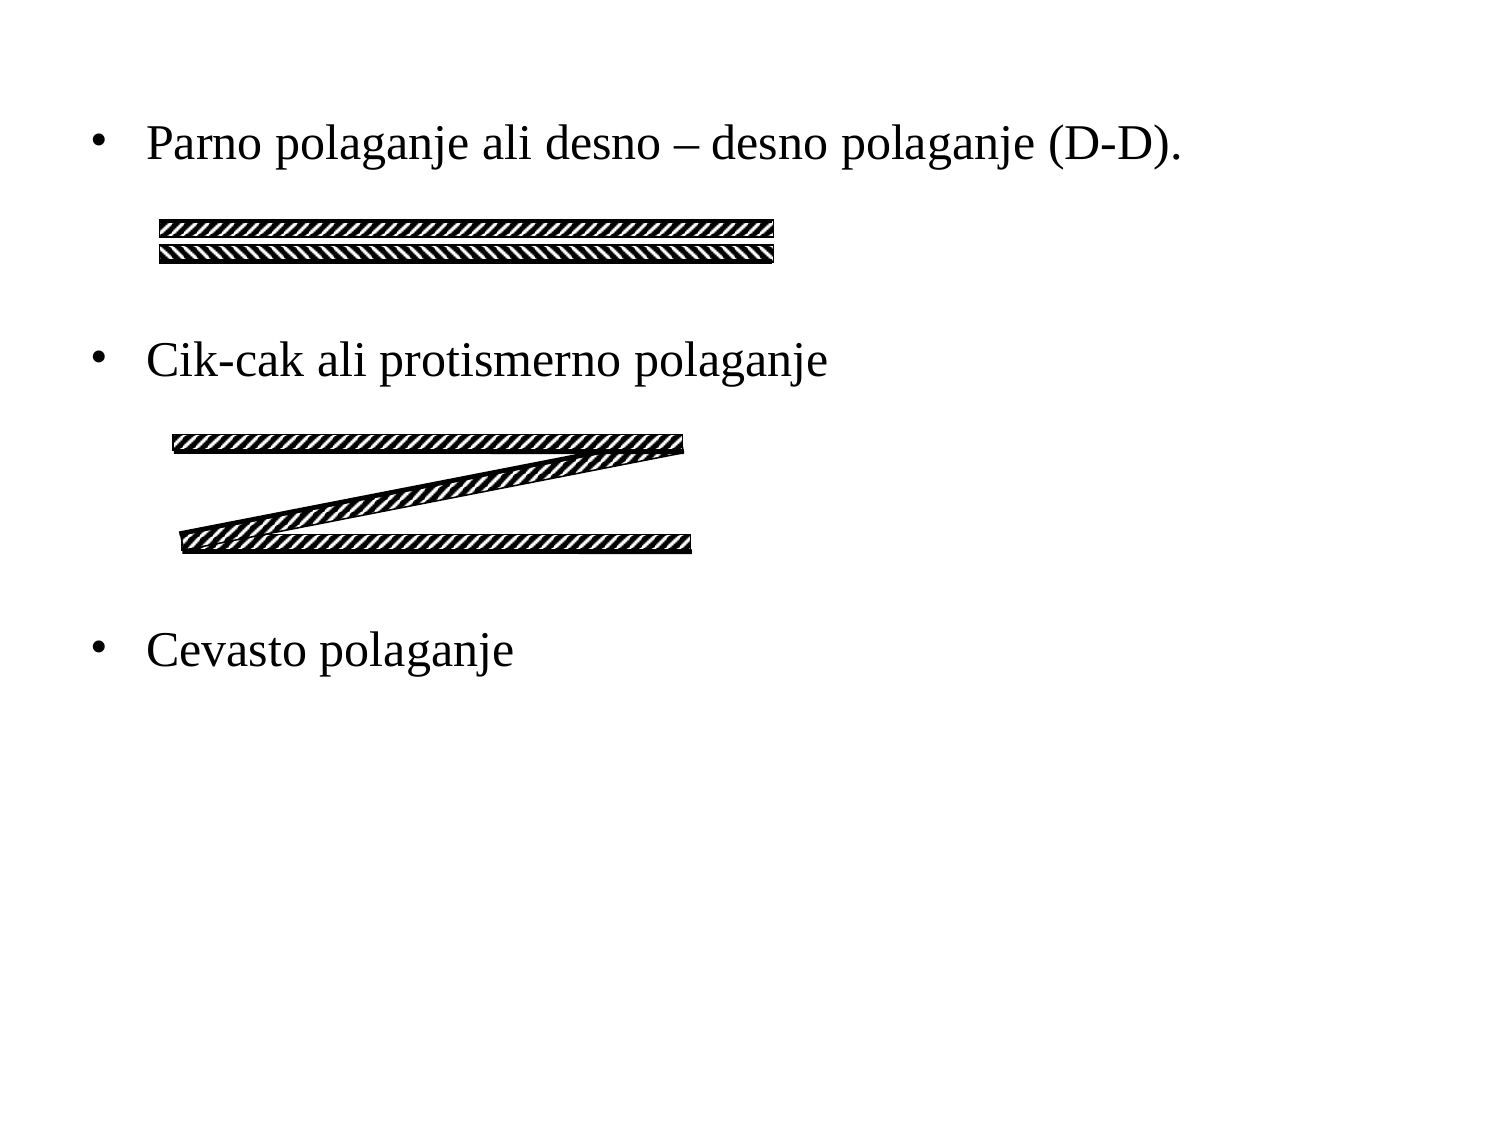

# Parno polaganje ali desno – desno polaganje (D-D).
Cik-cak ali protismerno polaganje
Cevasto polaganje